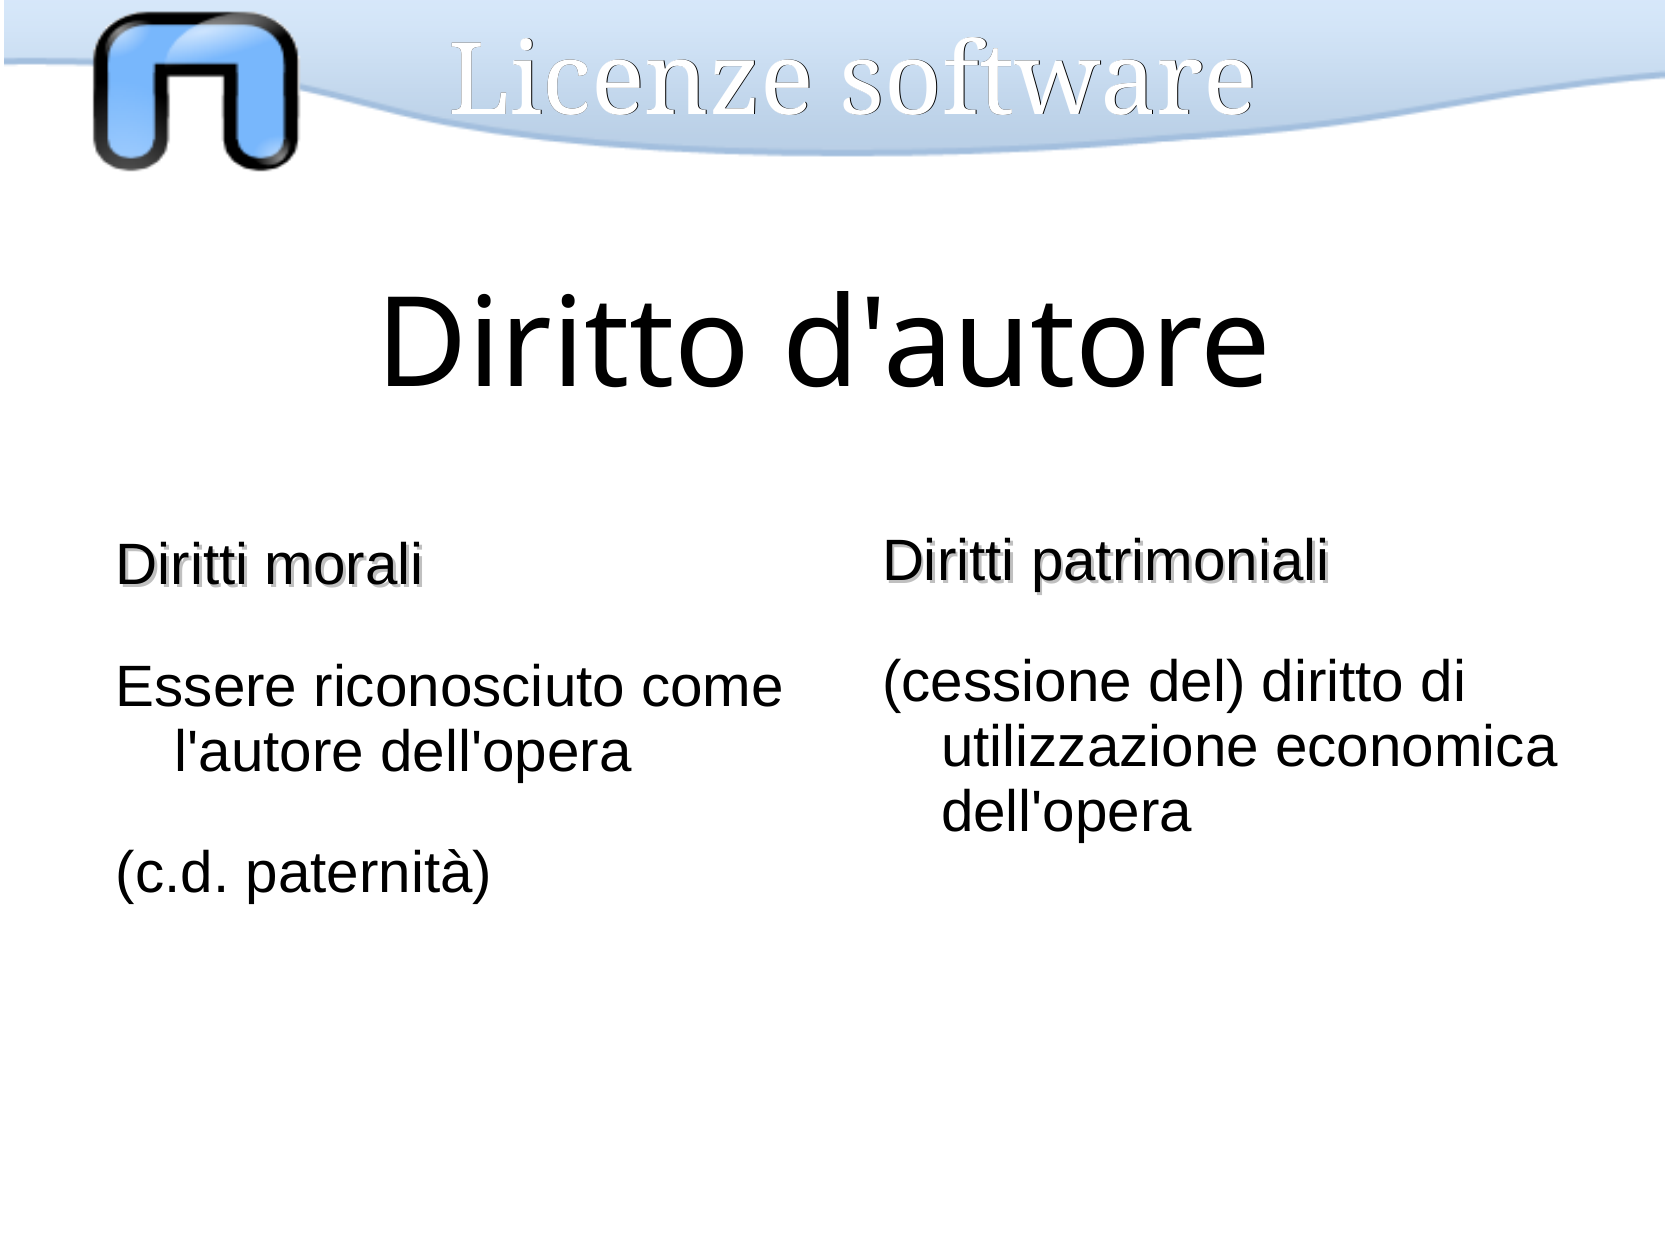

Licenze software
# Diritto d'autore
Diritti patrimoniali
(cessione del) diritto di utilizzazione economica dell'opera
Diritti morali
Essere riconosciuto come l'autore dell'opera
(c.d. paternità)